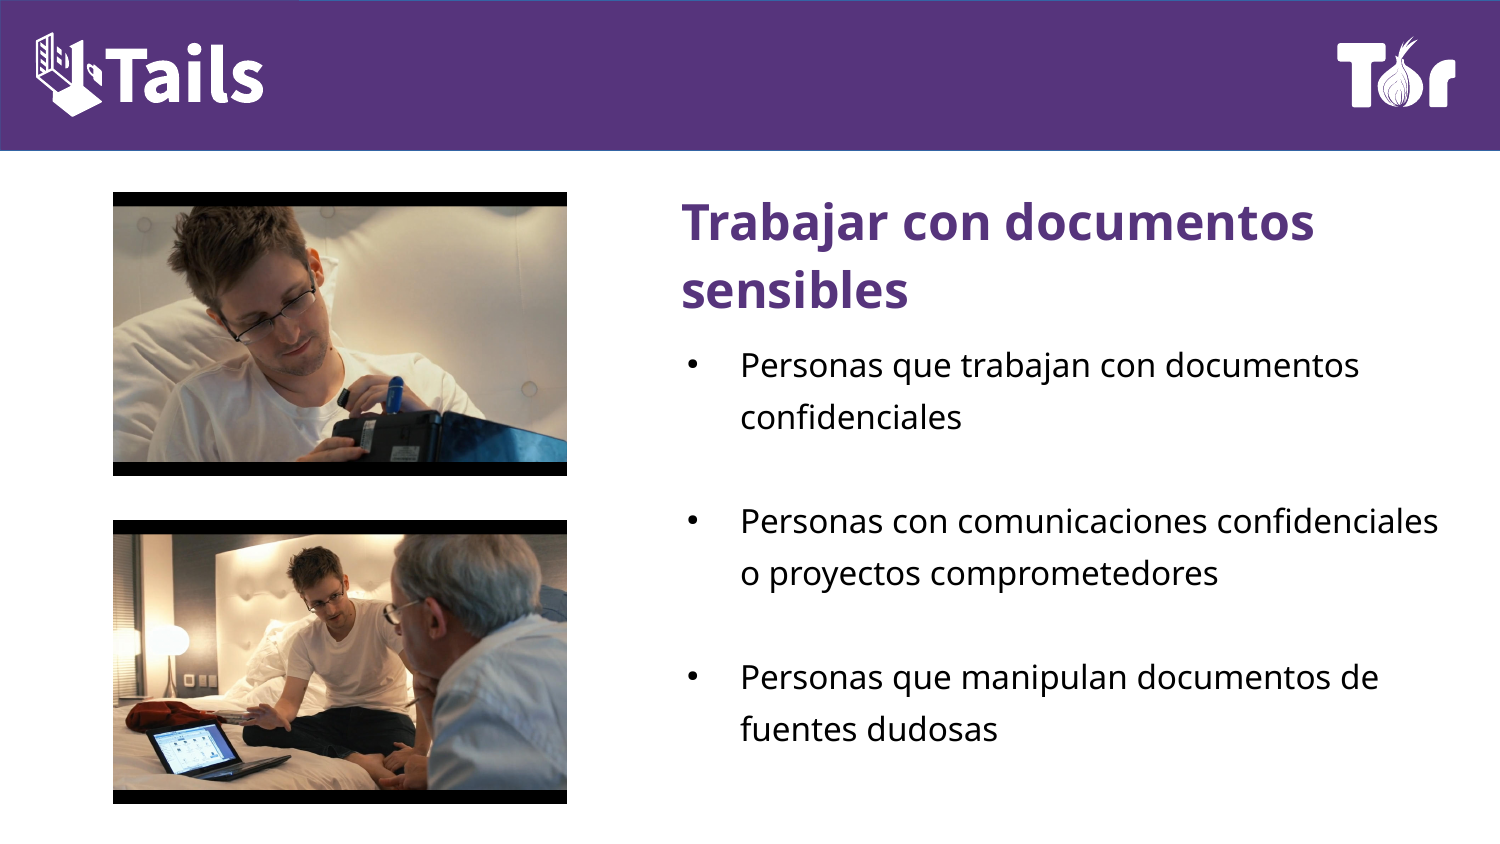

# Trabajar con documentos sensibles
Personas que trabajan con documentos confidenciales
Personas con comunicaciones confidenciales o proyectos comprometedores
Personas que manipulan documentos de fuentes dudosas